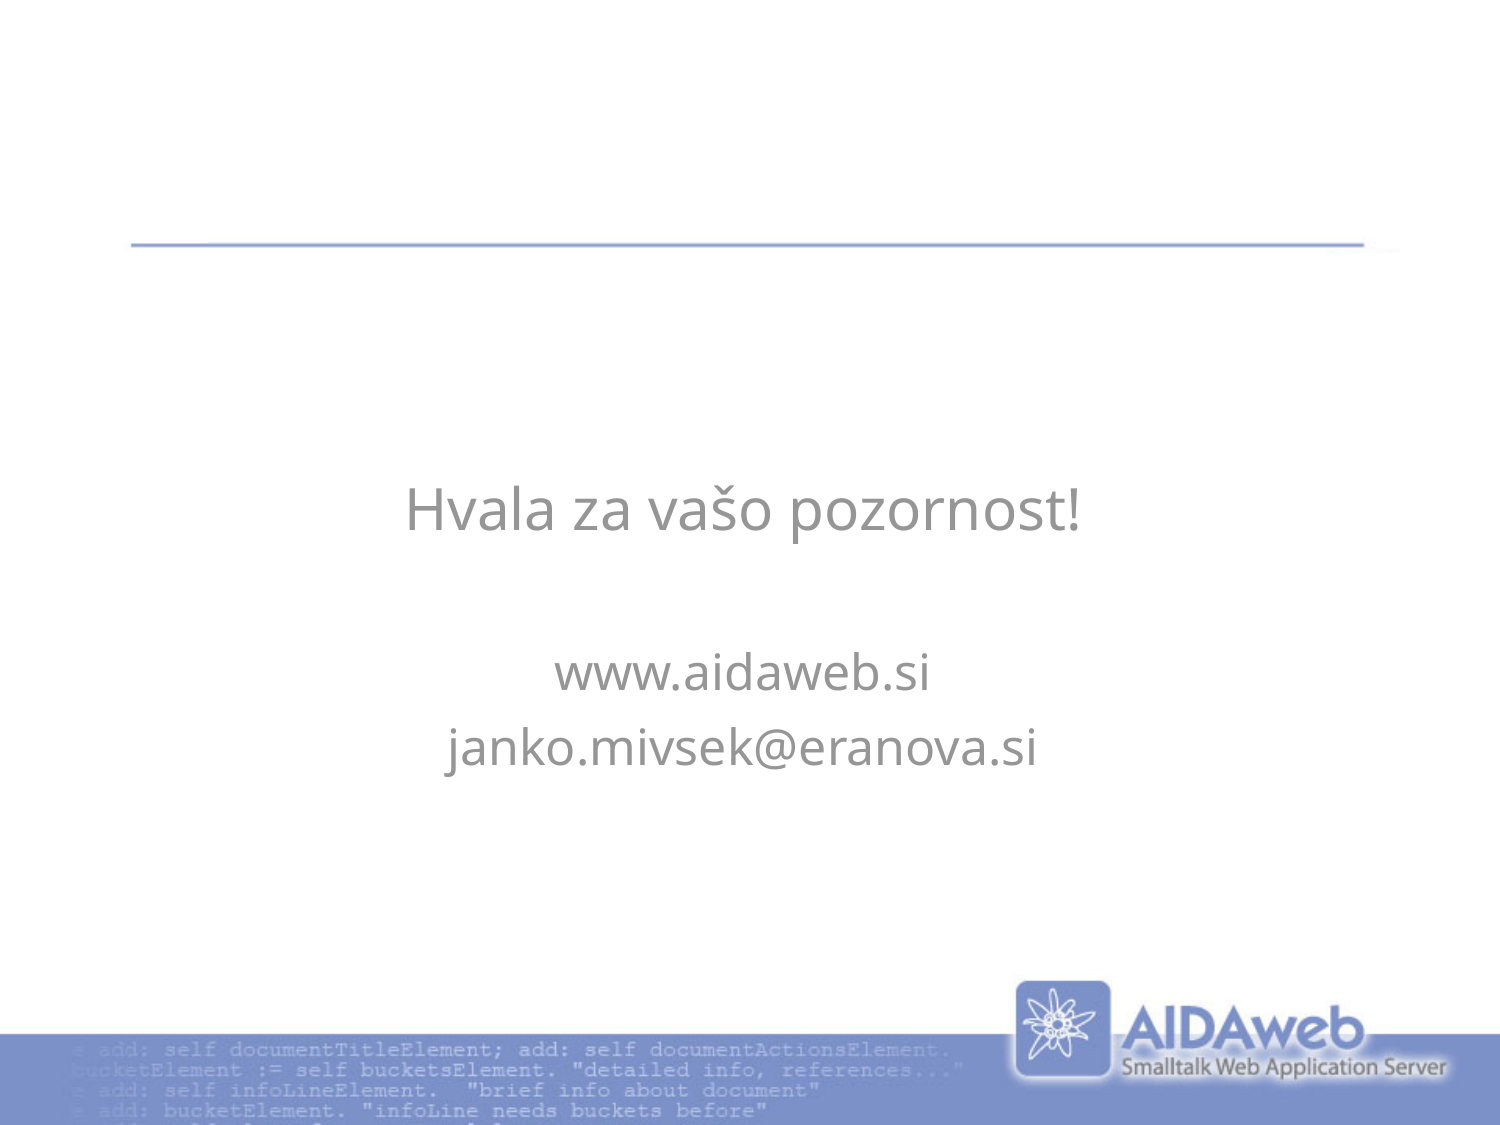

#
Hvala za vašo pozornost!
www.aidaweb.si
janko.mivsek@eranova.si